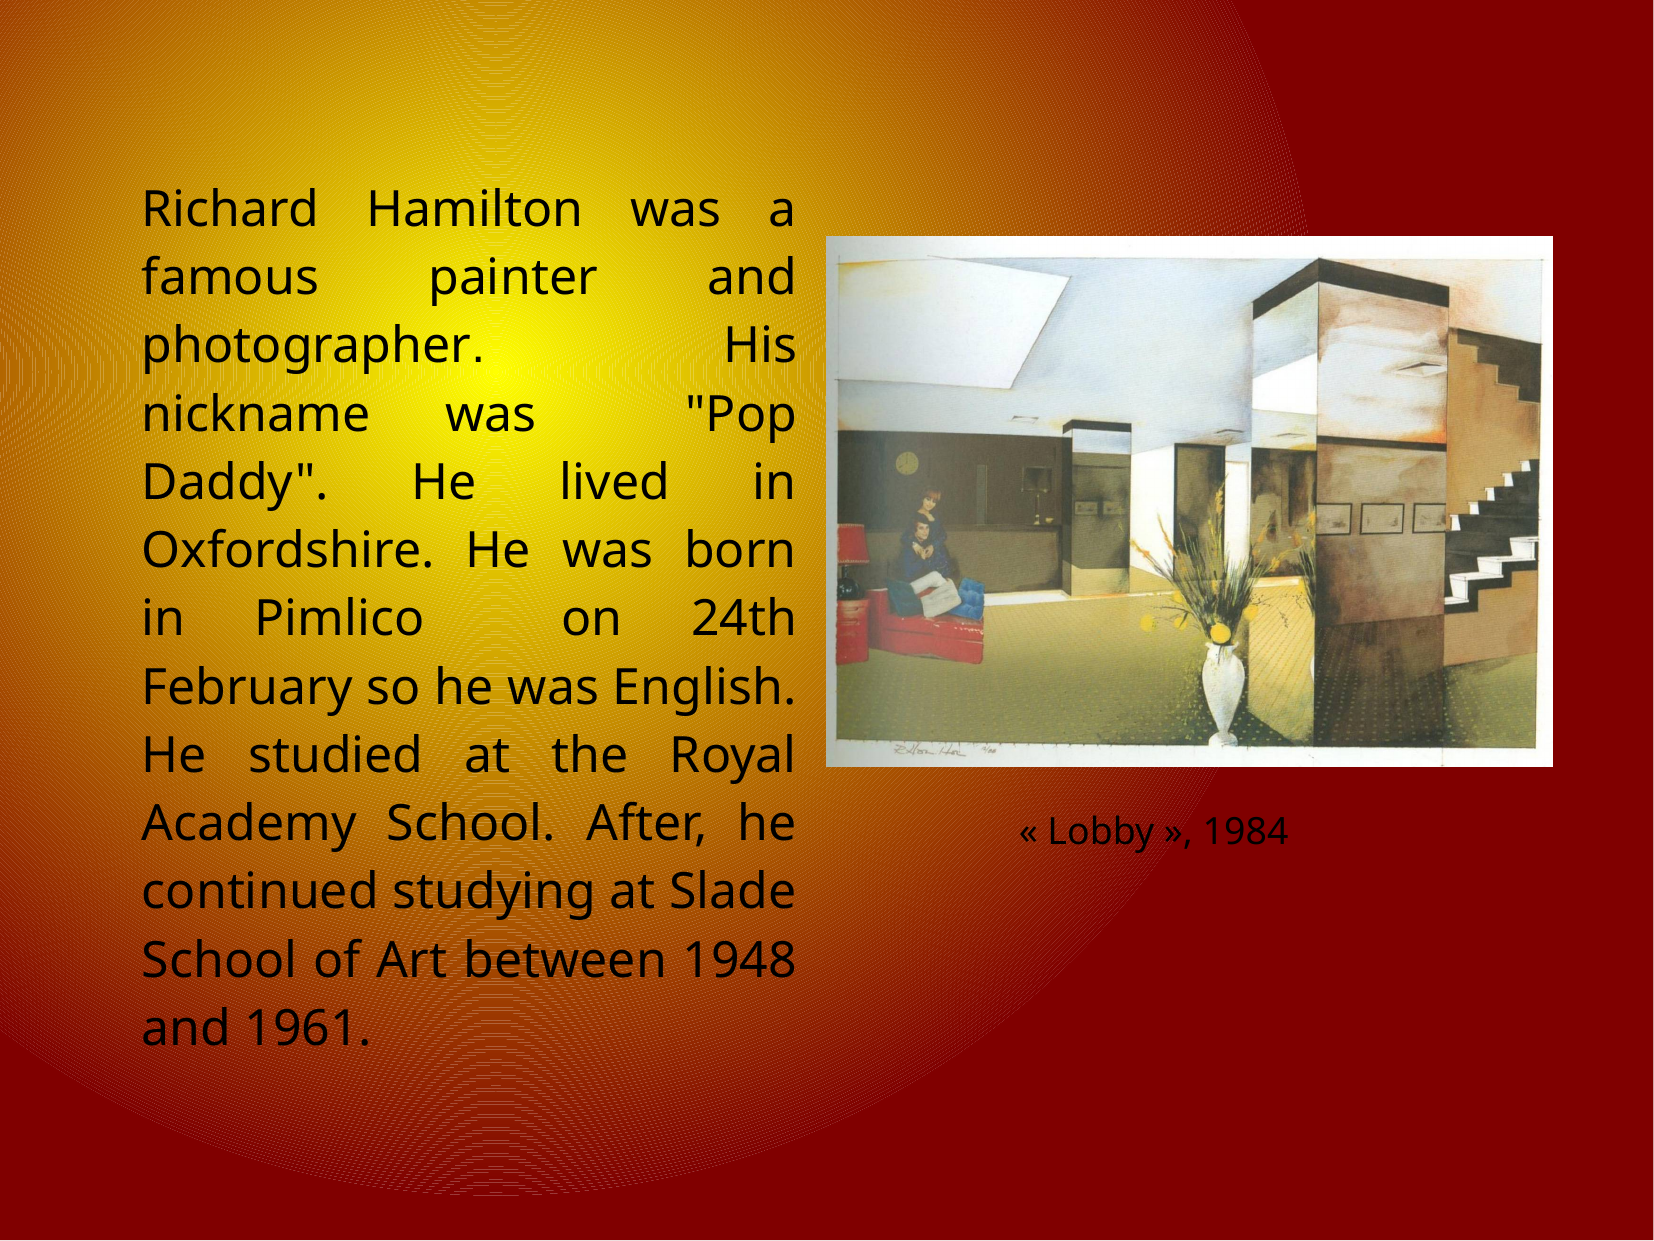

#
Richard Hamilton was a famous painter and photographer. His nickname was "Pop Daddy". He lived in Oxfordshire. He was born in Pimlico on 24th February so he was English. He studied at the Royal Academy School. After, he continued studying at Slade School of Art between 1948 and 1961.
« Lobby », 1984